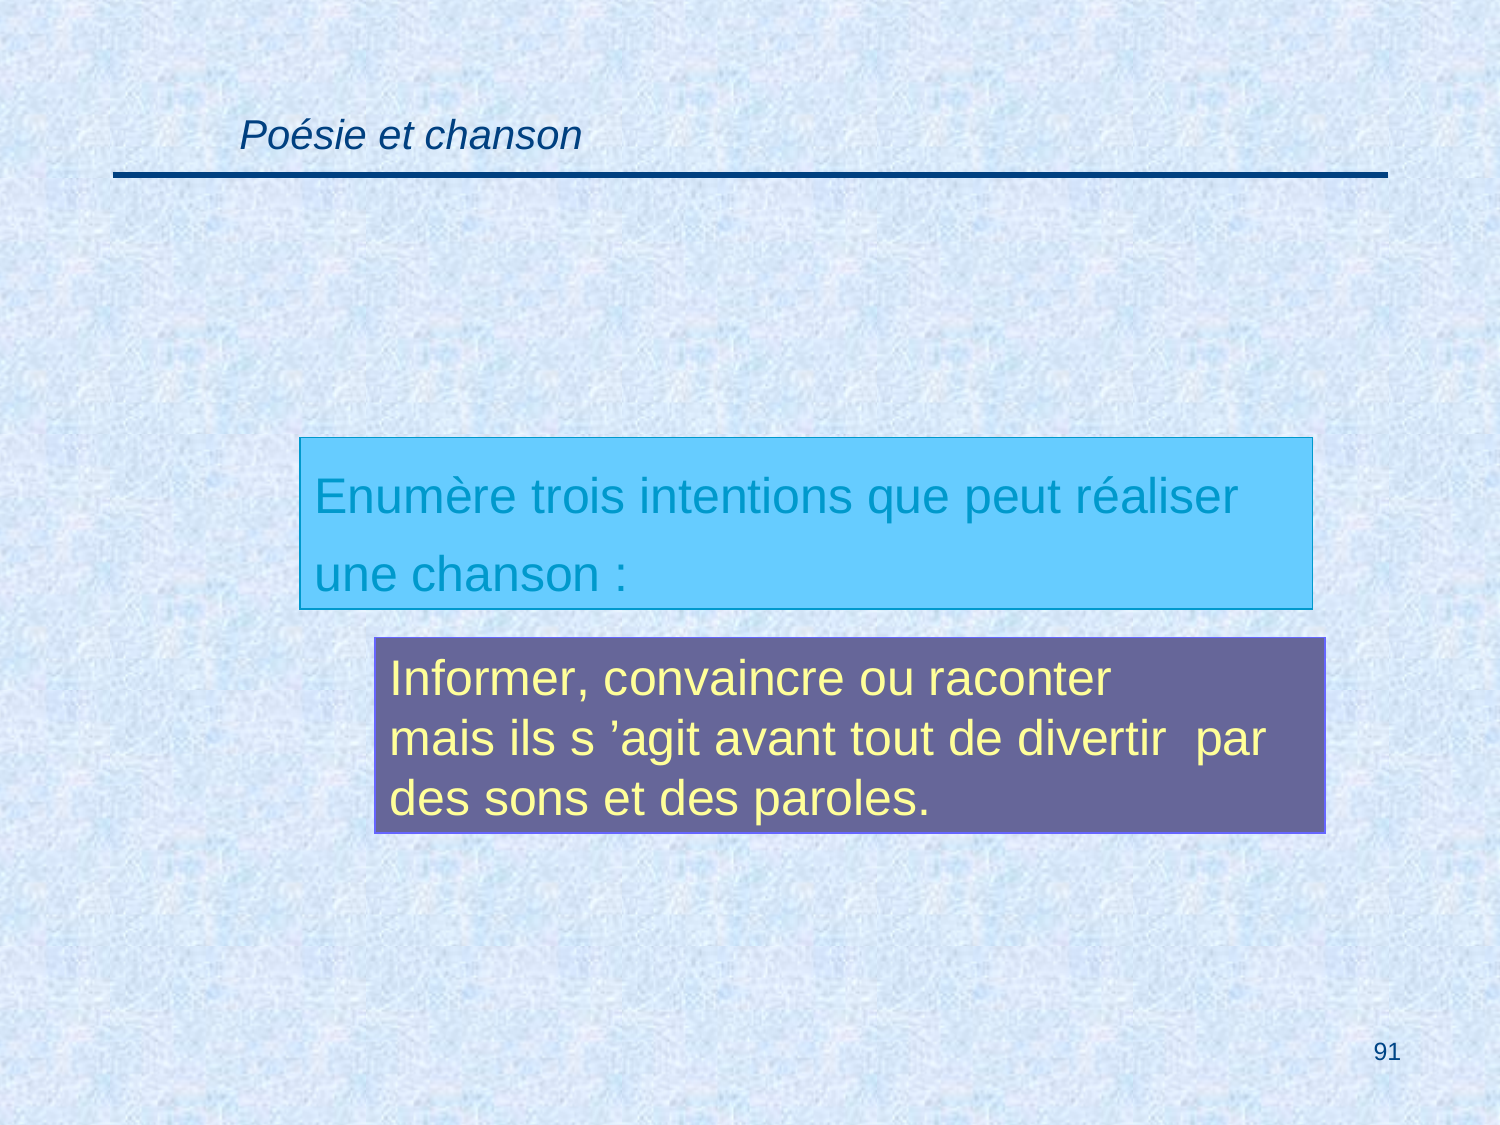

Poésie et chanson
Enumère trois intentions que peut réaliser une chanson :
Informer, convaincre ou raconter
mais ils s ’agit avant tout de divertir par des sons et des paroles.
91